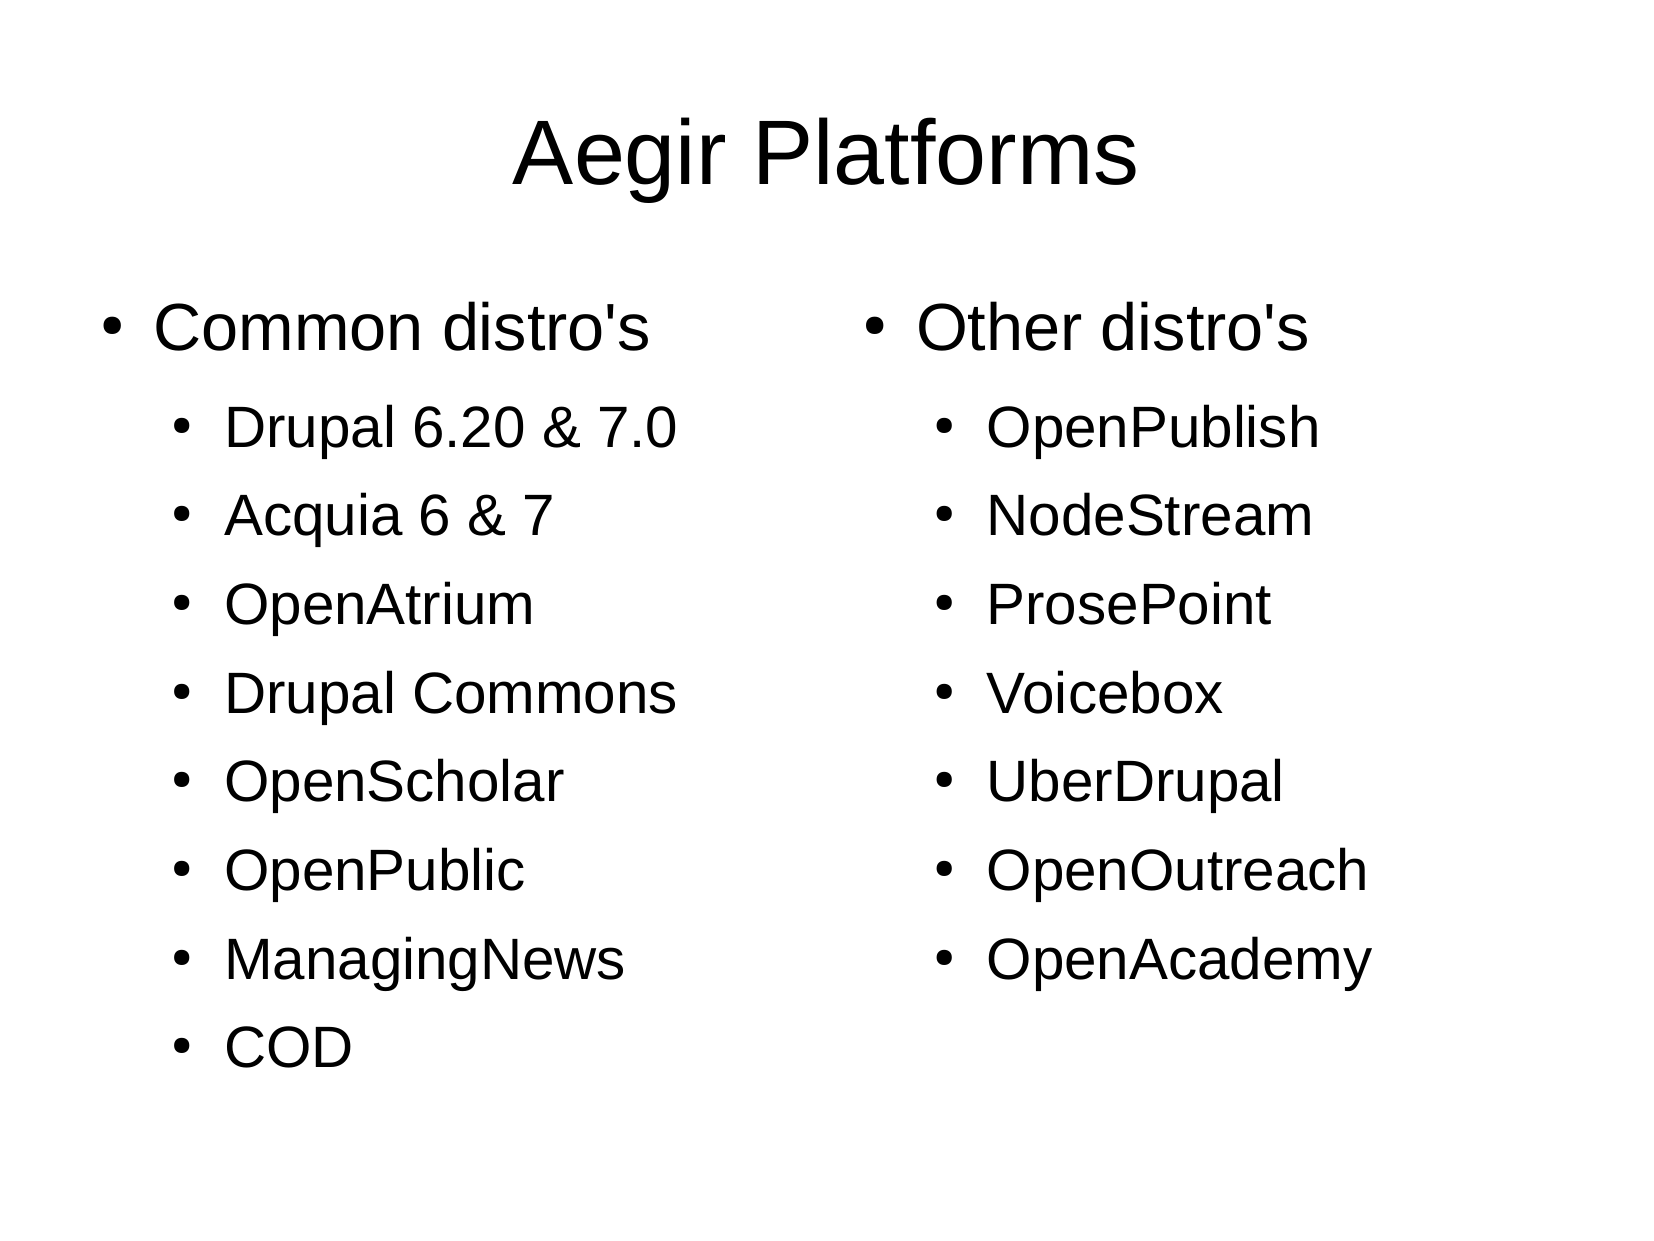

# Aegir Platforms
Common distro's
Drupal 6.20 & 7.0
Acquia 6 & 7
OpenAtrium
Drupal Commons
OpenScholar
OpenPublic
ManagingNews
COD
Other distro's
OpenPublish
NodeStream
ProsePoint
Voicebox
UberDrupal
OpenOutreach
OpenAcademy